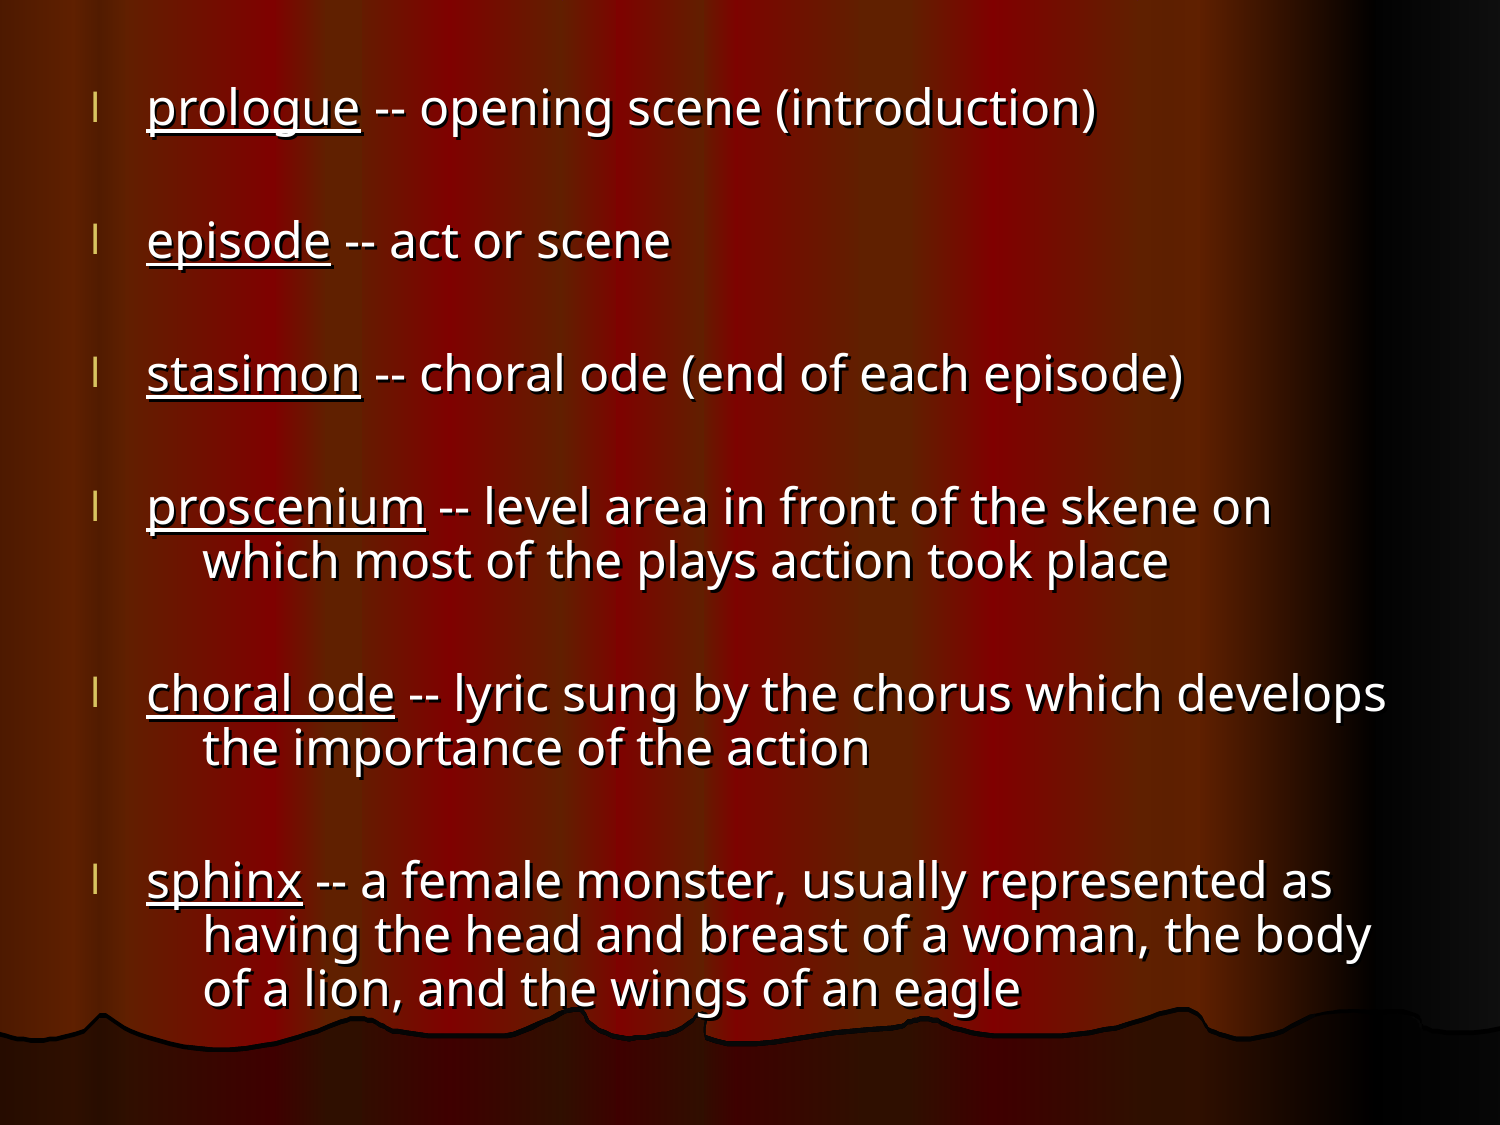

# prologue -- opening scene (introduction)
episode -- act or scene
stasimon -- choral ode (end of each episode)
proscenium -- level area in front of the skene on which most of the plays action took place
choral ode -- lyric sung by the chorus which develops the importance of the action
sphinx -- a female monster, usually represented as having the head and breast of a woman, the body of a lion, and the wings of an eagle